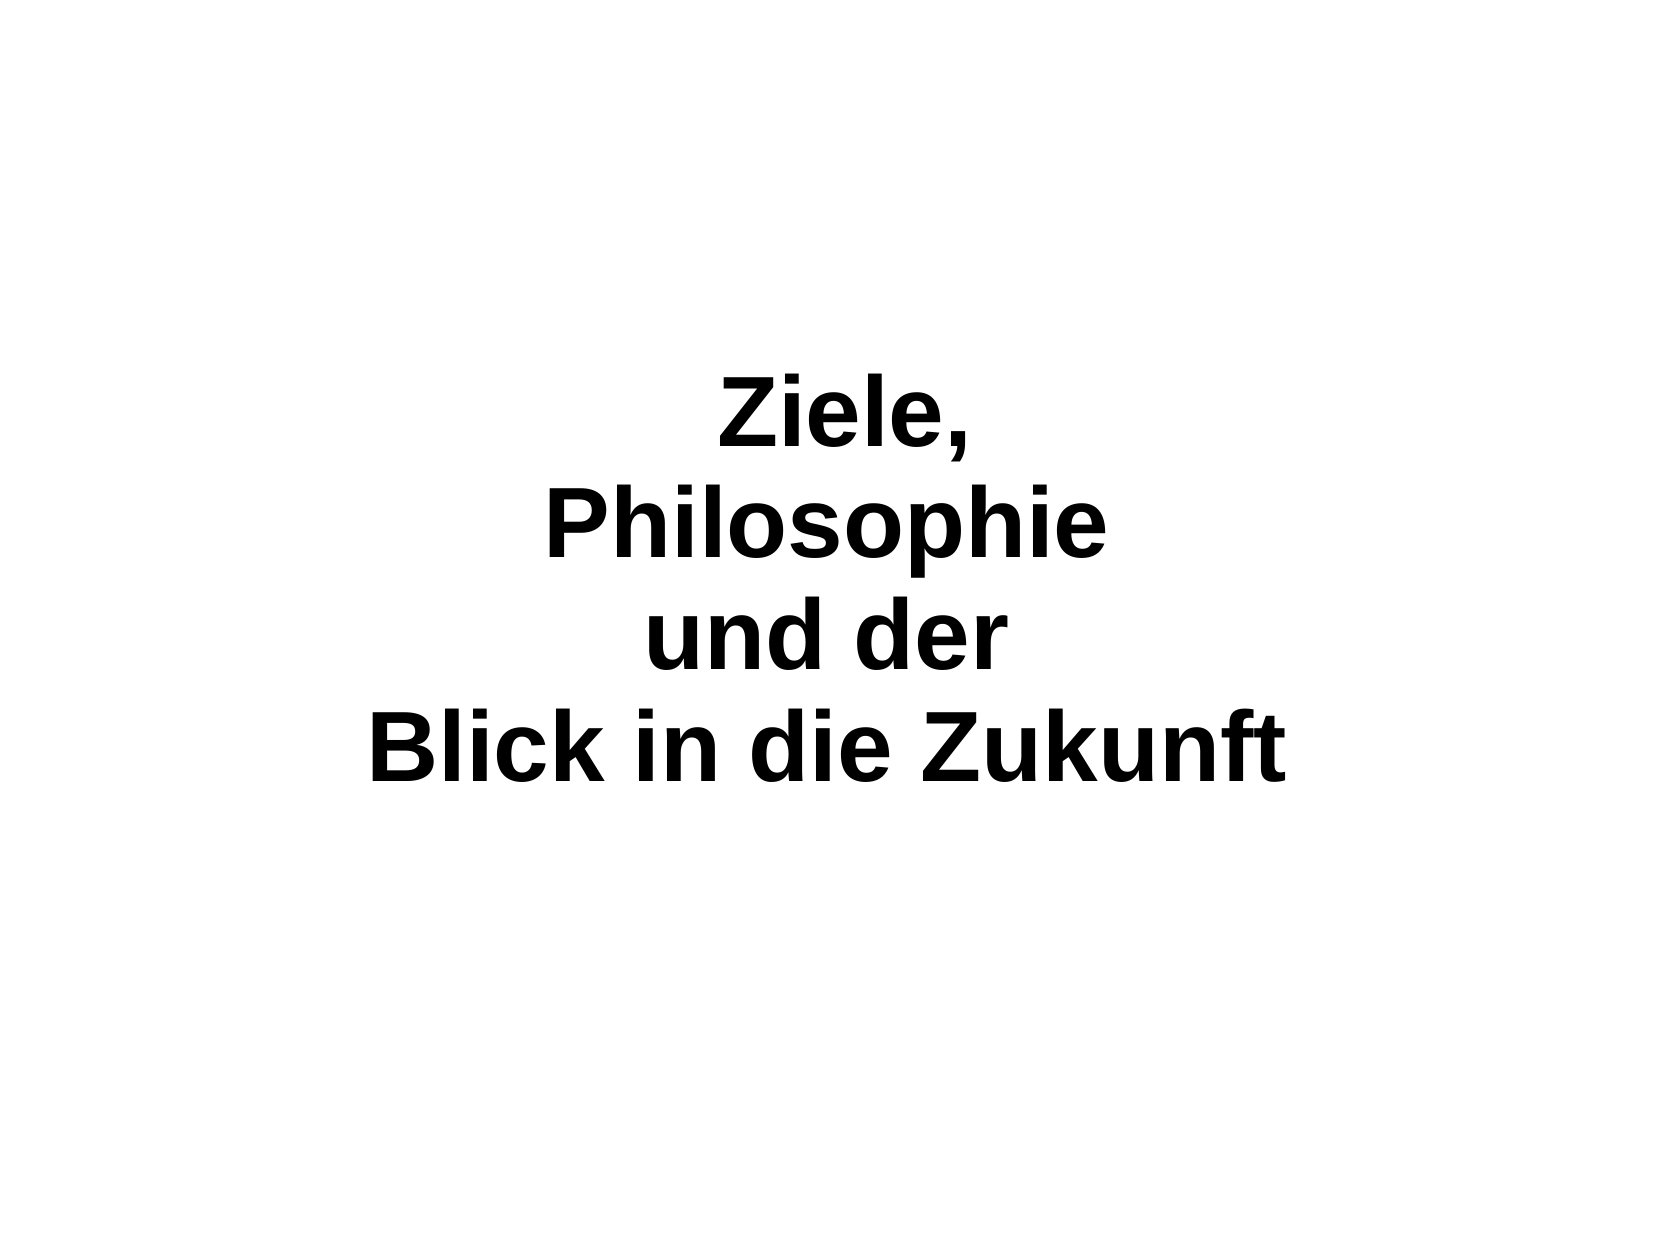

# Ziele, Philosophie und der Blick in die Zukunft